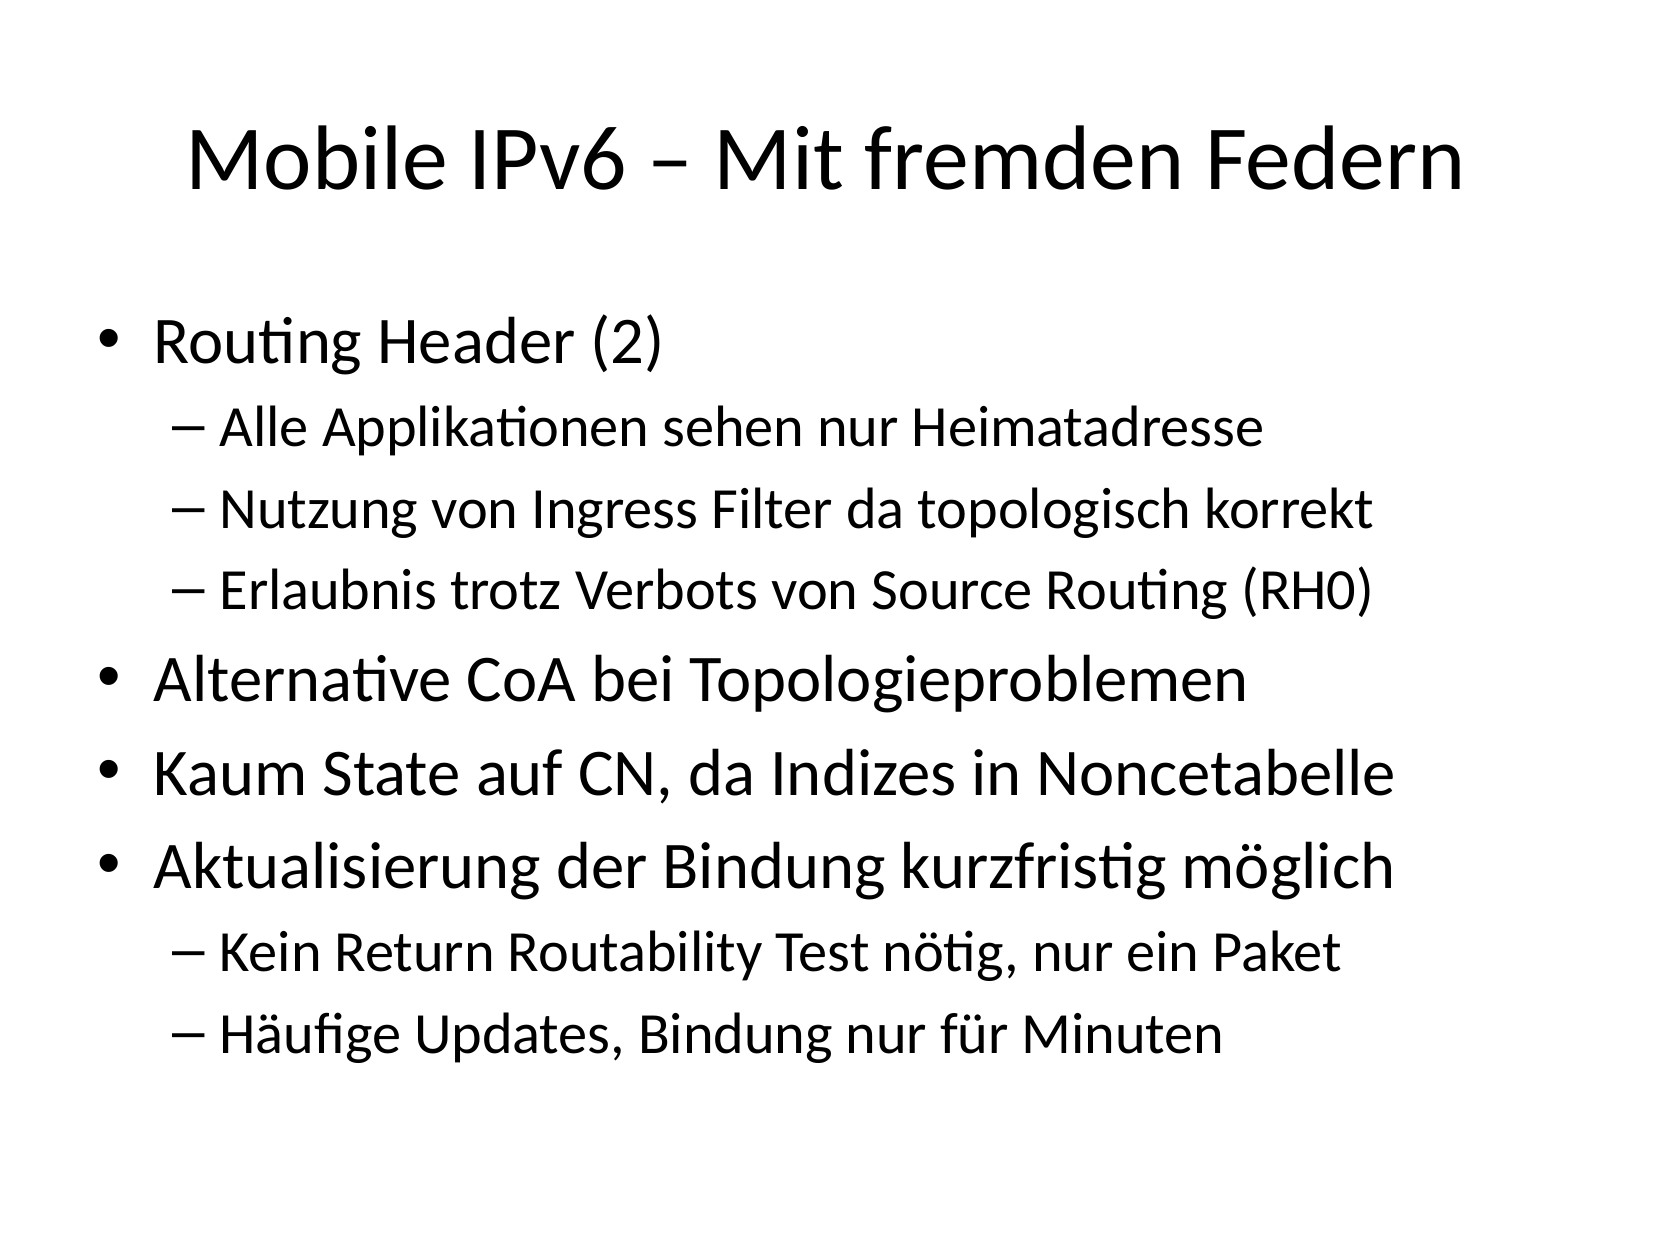

# Mobile IPv6 – Mit fremden Federn
Routing Header (2)
Alle Applikationen sehen nur Heimatadresse
Nutzung von Ingress Filter da topologisch korrekt
Erlaubnis trotz Verbots von Source Routing (RH0)
Alternative CoA bei Topologieproblemen
Kaum State auf CN, da Indizes in Noncetabelle
Aktualisierung der Bindung kurzfristig möglich
Kein Return Routability Test nötig, nur ein Paket
Häufige Updates, Bindung nur für Minuten